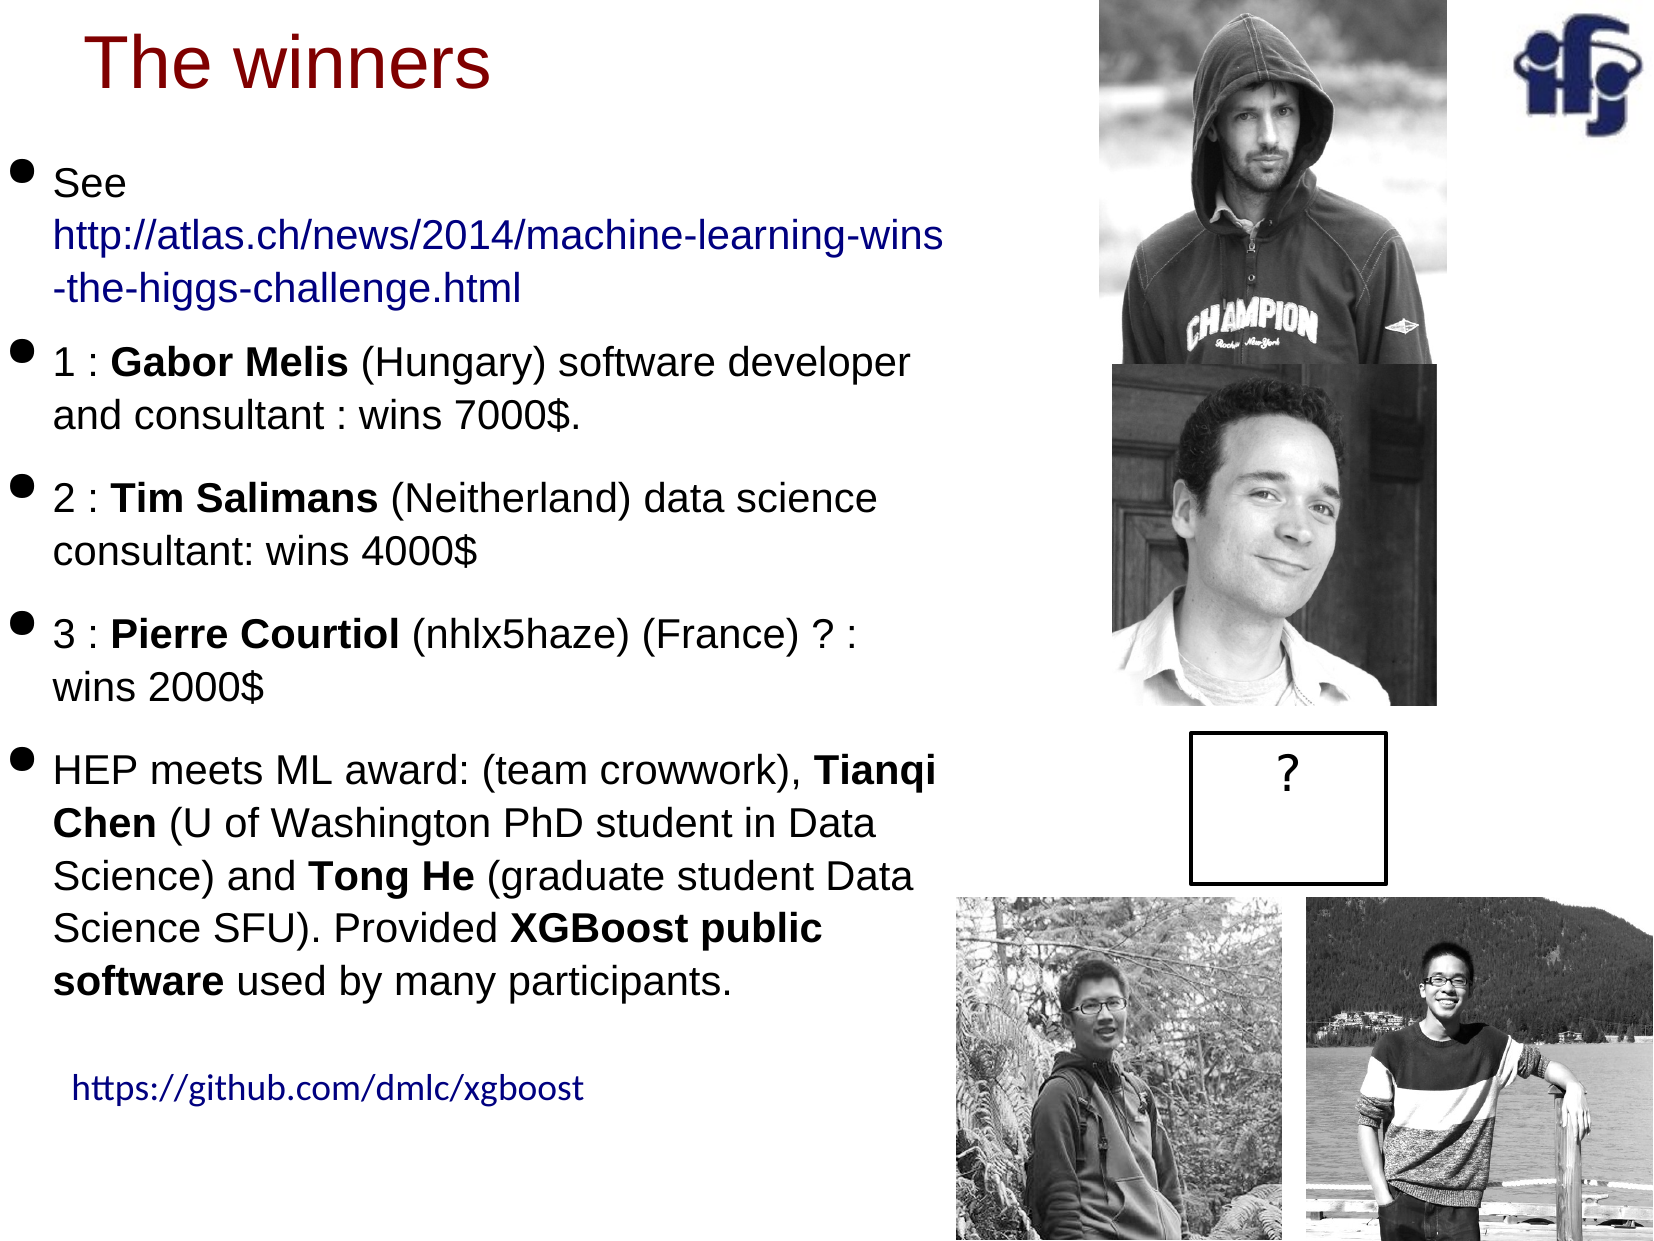

The winners
●
See
http://atlas.ch/news/2014/machine-learning-wins
-the-higgs-challenge.html
●
1 : Gabor Melis (Hungary) software developer
and consultant : wins 7000$.
●
2 : Tim Salimans (Neitherland) data science
consultant: wins 4000$
●
3 : Pierre Courtiol (nhlx5haze) (France) ? :
wins 2000$
●
?
HEP meets ML award: (team crowwork), Tianqi
Chen (U of Washington PhD student in Data
Science) and Tong He (graduate student Data
Science SFU). Provided XGBoost public
software used by many participants.
https://github.com/dmlc/xgboost
M. Wolter, Machine learning - how to get more out of HEP data
10
2015 Wilga